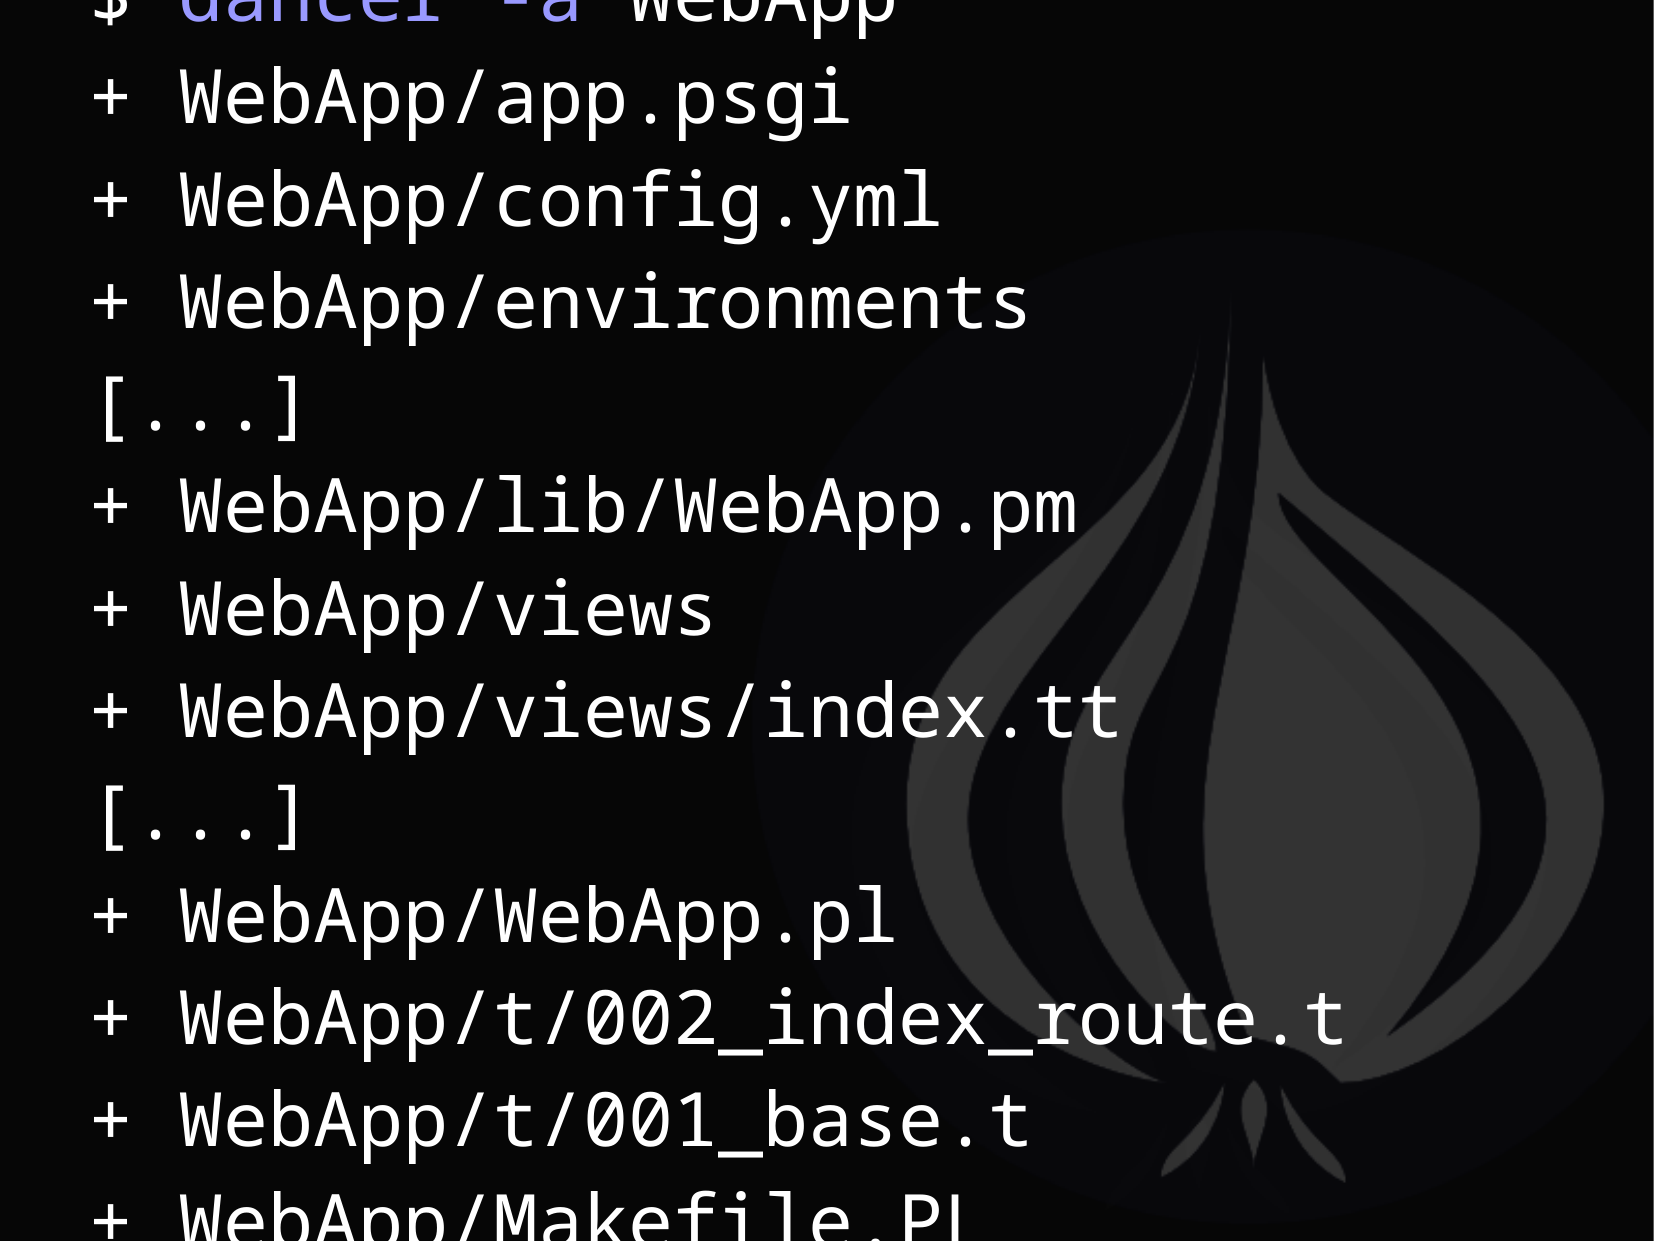

# Génération d'un squellette
$ dancer -a WebApp
+ WebApp/app.psgi
+ WebApp/config.yml
+ WebApp/environments
[...]
+ WebApp/lib/WebApp.pm
+ WebApp/views
+ WebApp/views/index.tt
[...]
+ WebApp/WebApp.pl
+ WebApp/t/002_index_route.t
+ WebApp/t/001_base.t
+ WebApp/Makefile.PL